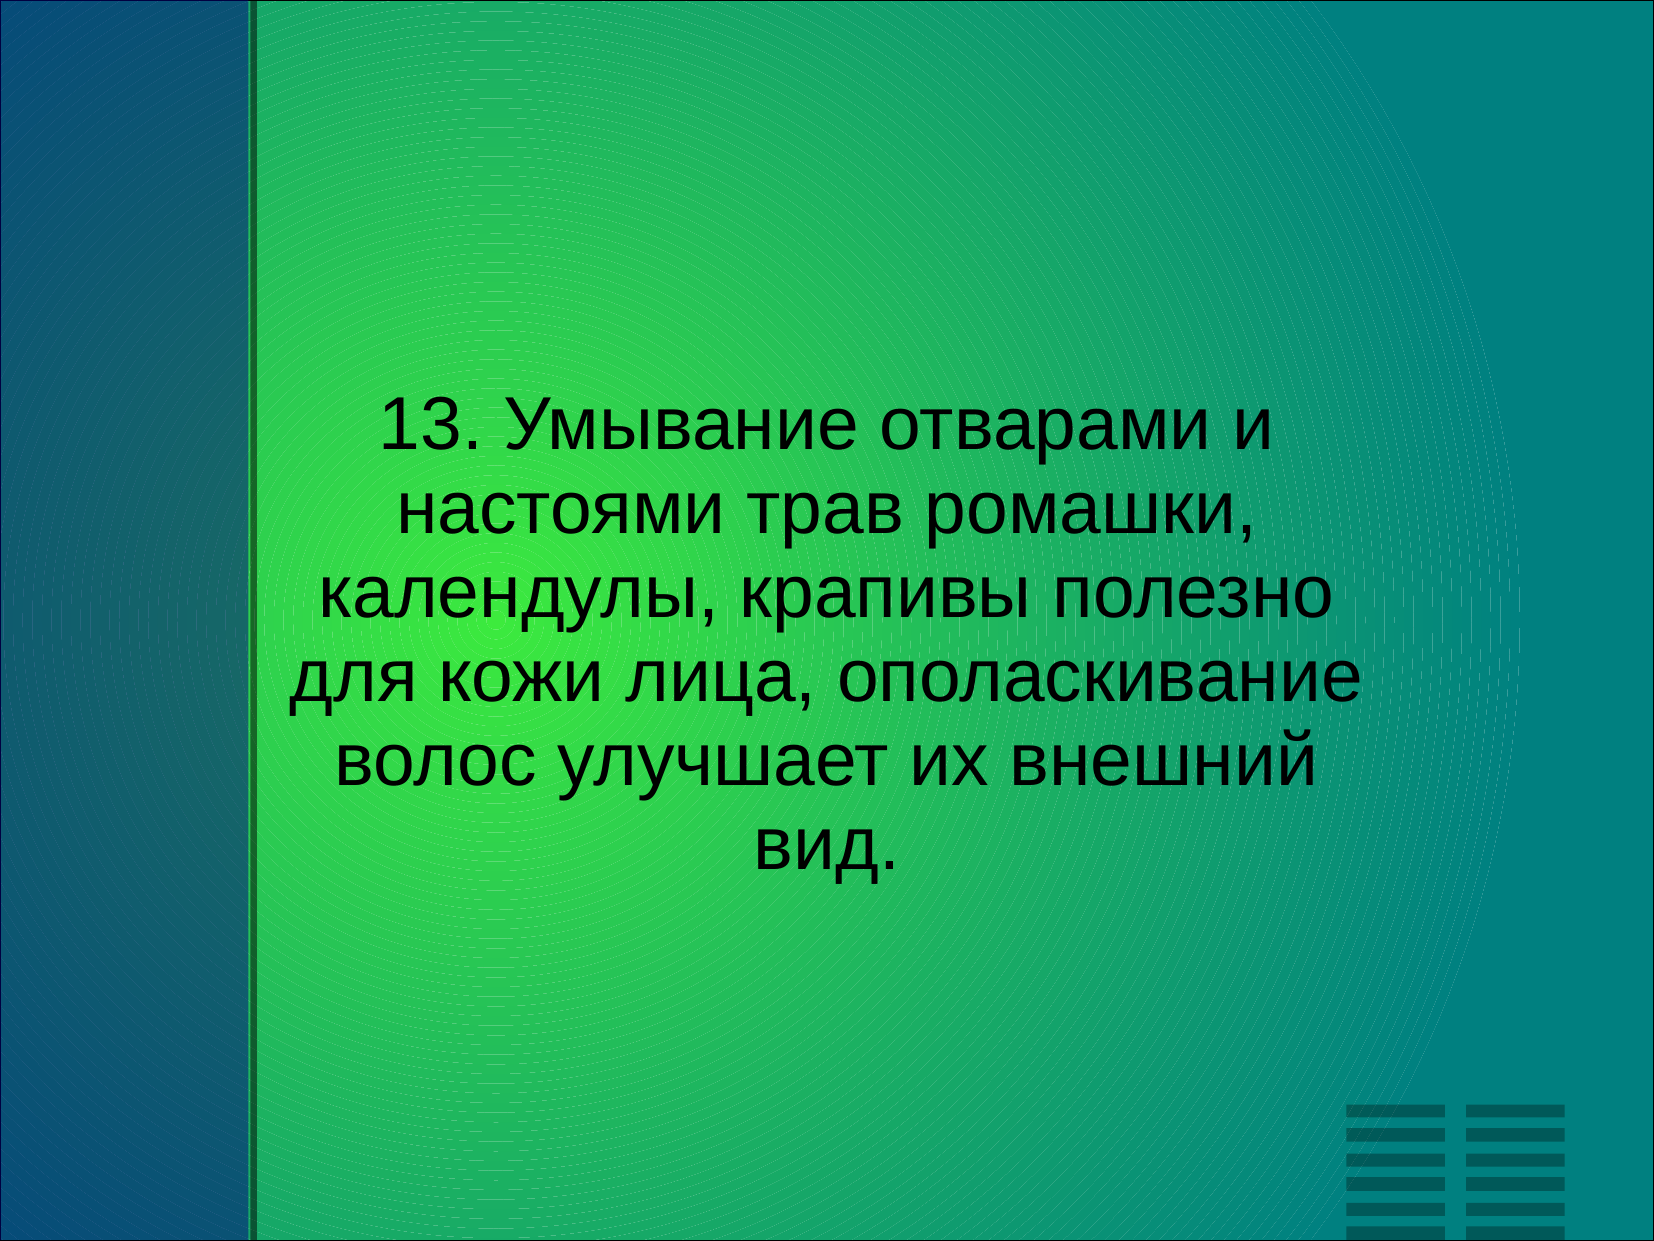

#
13. Умывание отварами и настоями трав ромашки, календулы, крапивы полезно для кожи лица, ополаскивание волос улучшает их внешний вид.